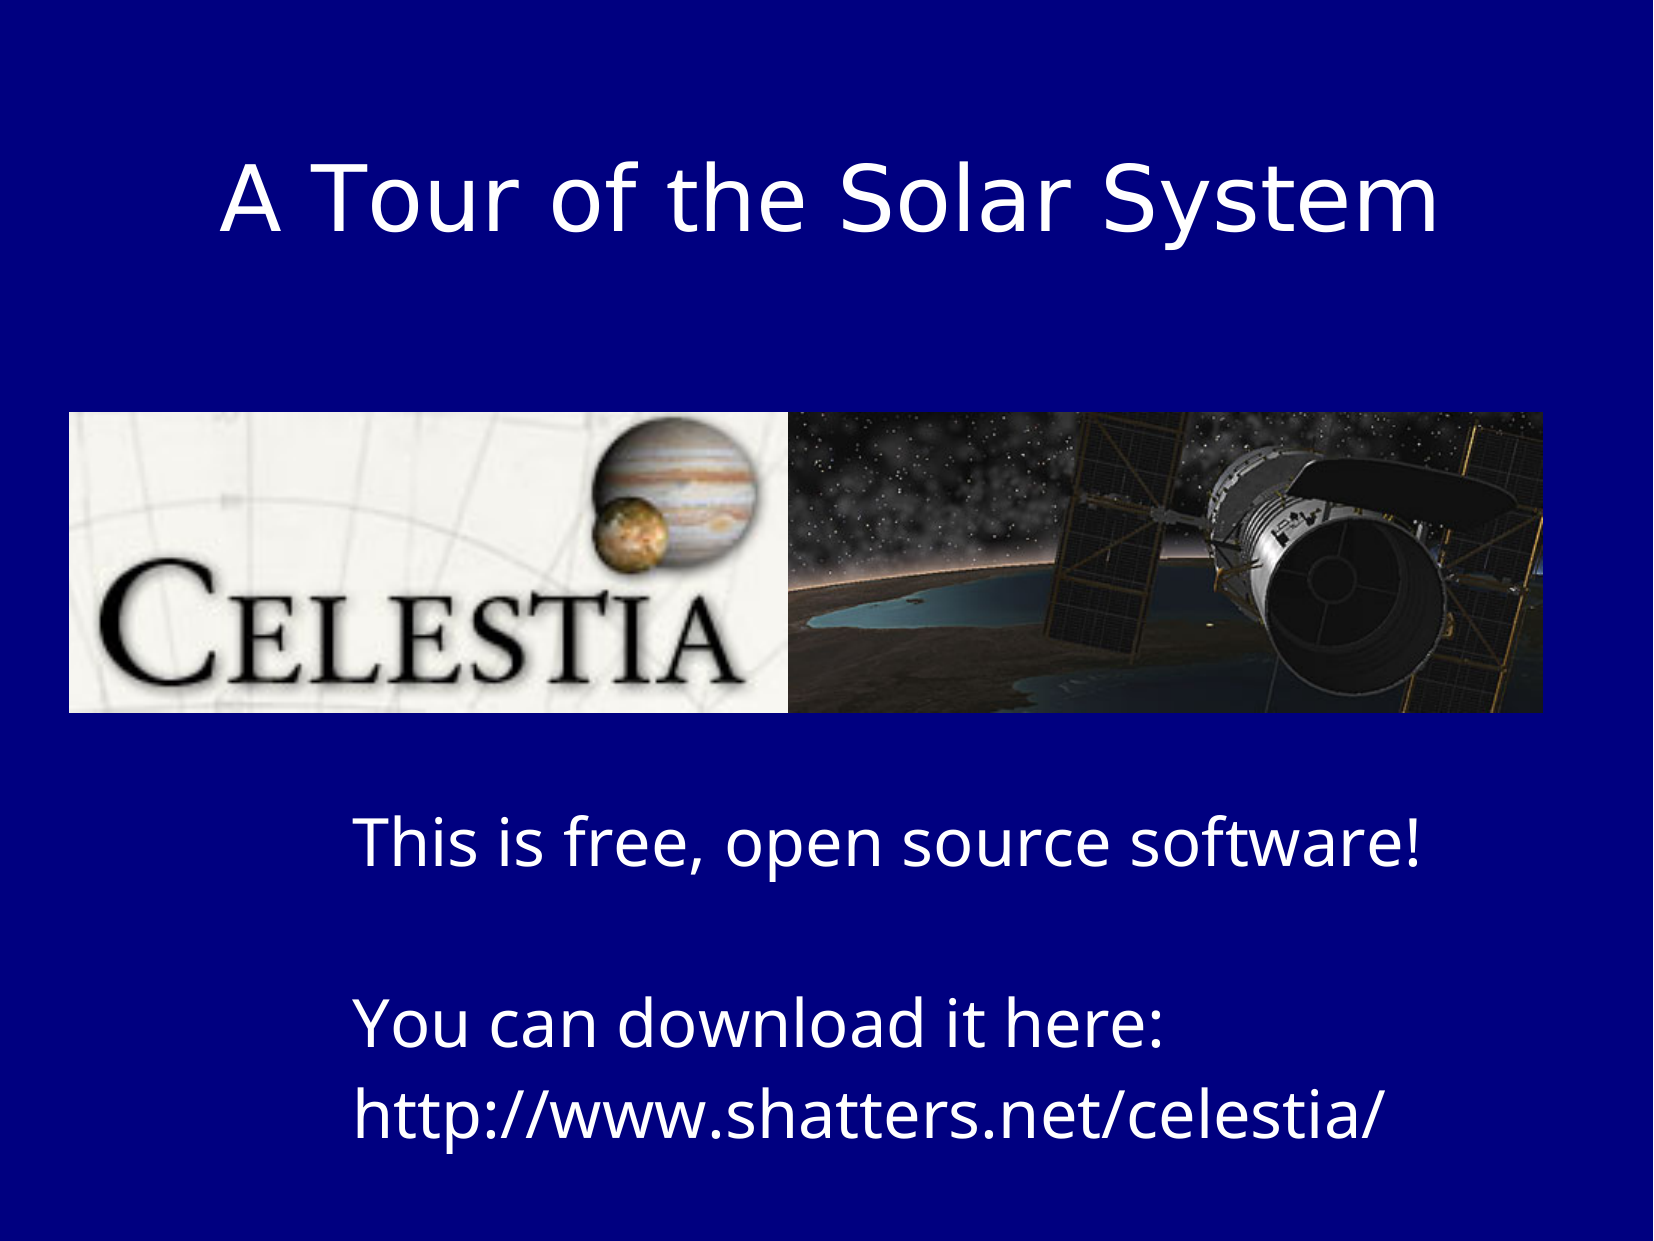

# A Tour of the Solar System
This is free, open source software!
You can download it here:
http://www.shatters.net/celestia/